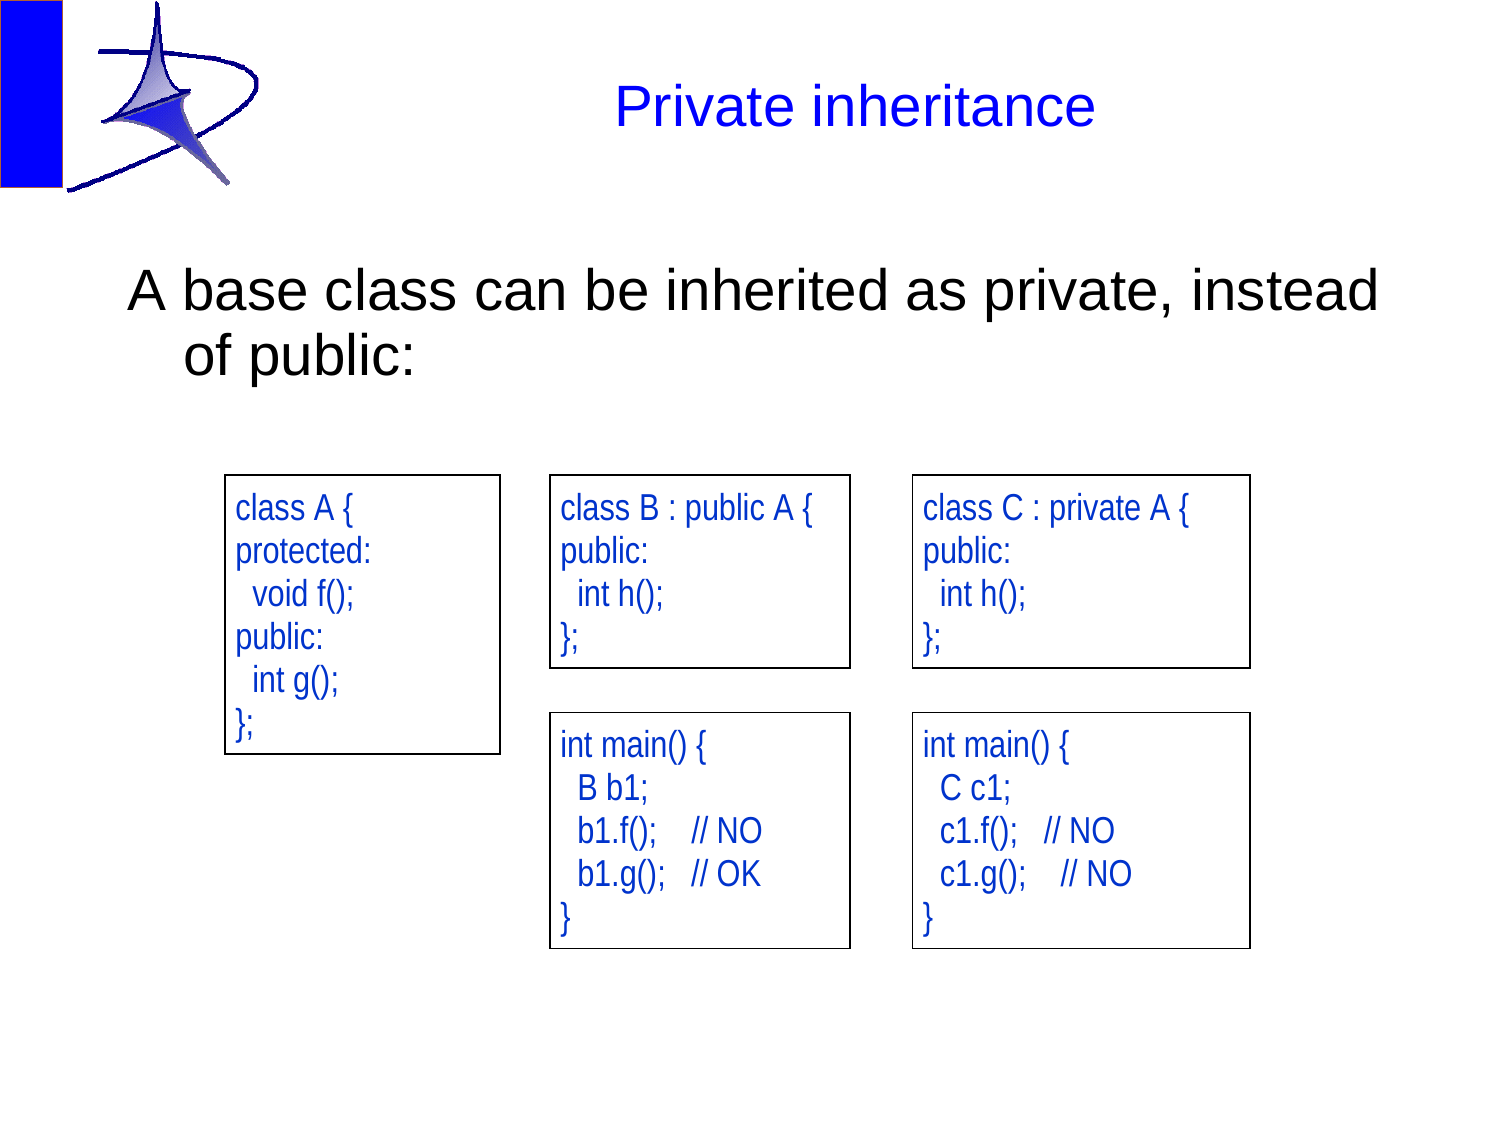

# Private inheritance
A base class can be inherited as private, instead of public:
class A {
protected:
 void f();
public:
 int g();
};
class B : public A {
public:
 int h();
};
class C : private A {
public:
 int h();
};
int main() {
 B b1;
 b1.f(); // NO
 b1.g(); // OK
}
int main() {
 C c1;
 c1.f(); // NO
 c1.g(); // NO
}